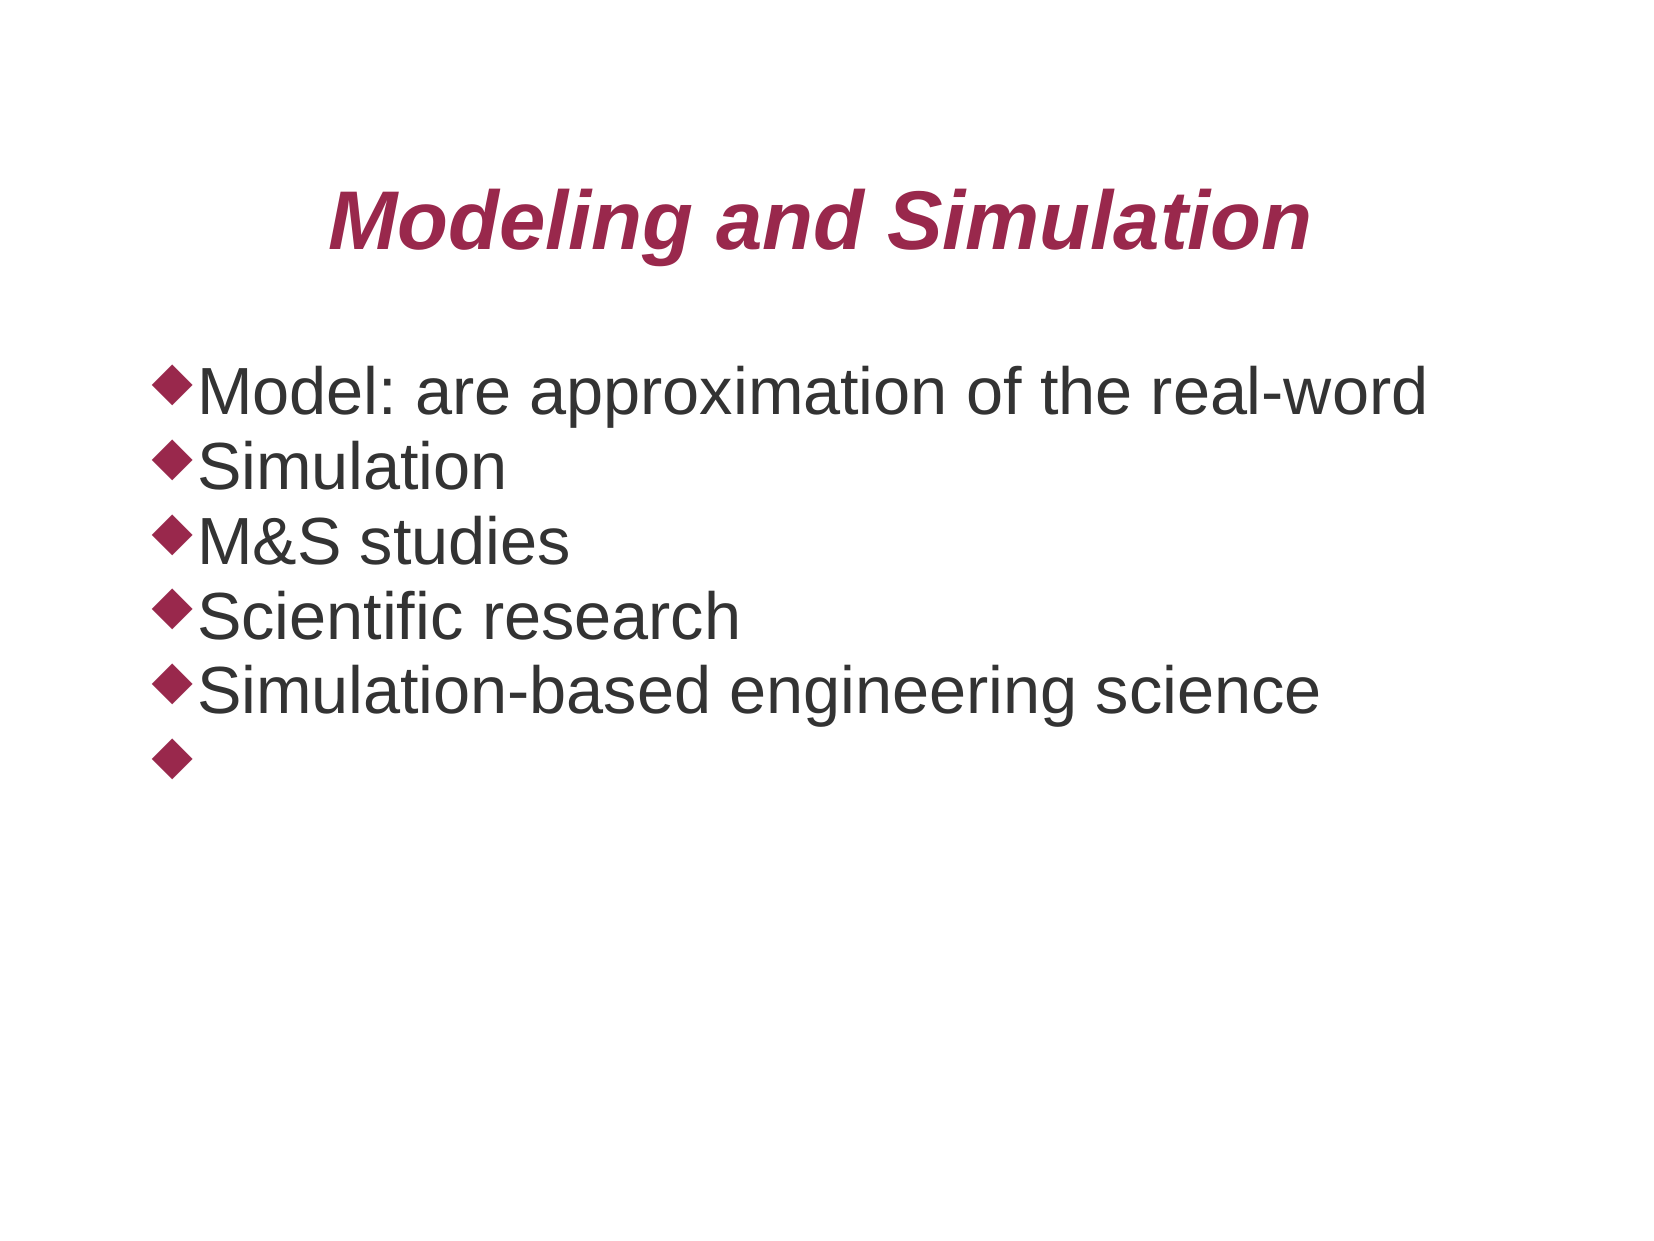

# Modeling and Simulation
Model: are approximation of the real-word
Simulation
M&S studies
Scientific research
Simulation-based engineering science